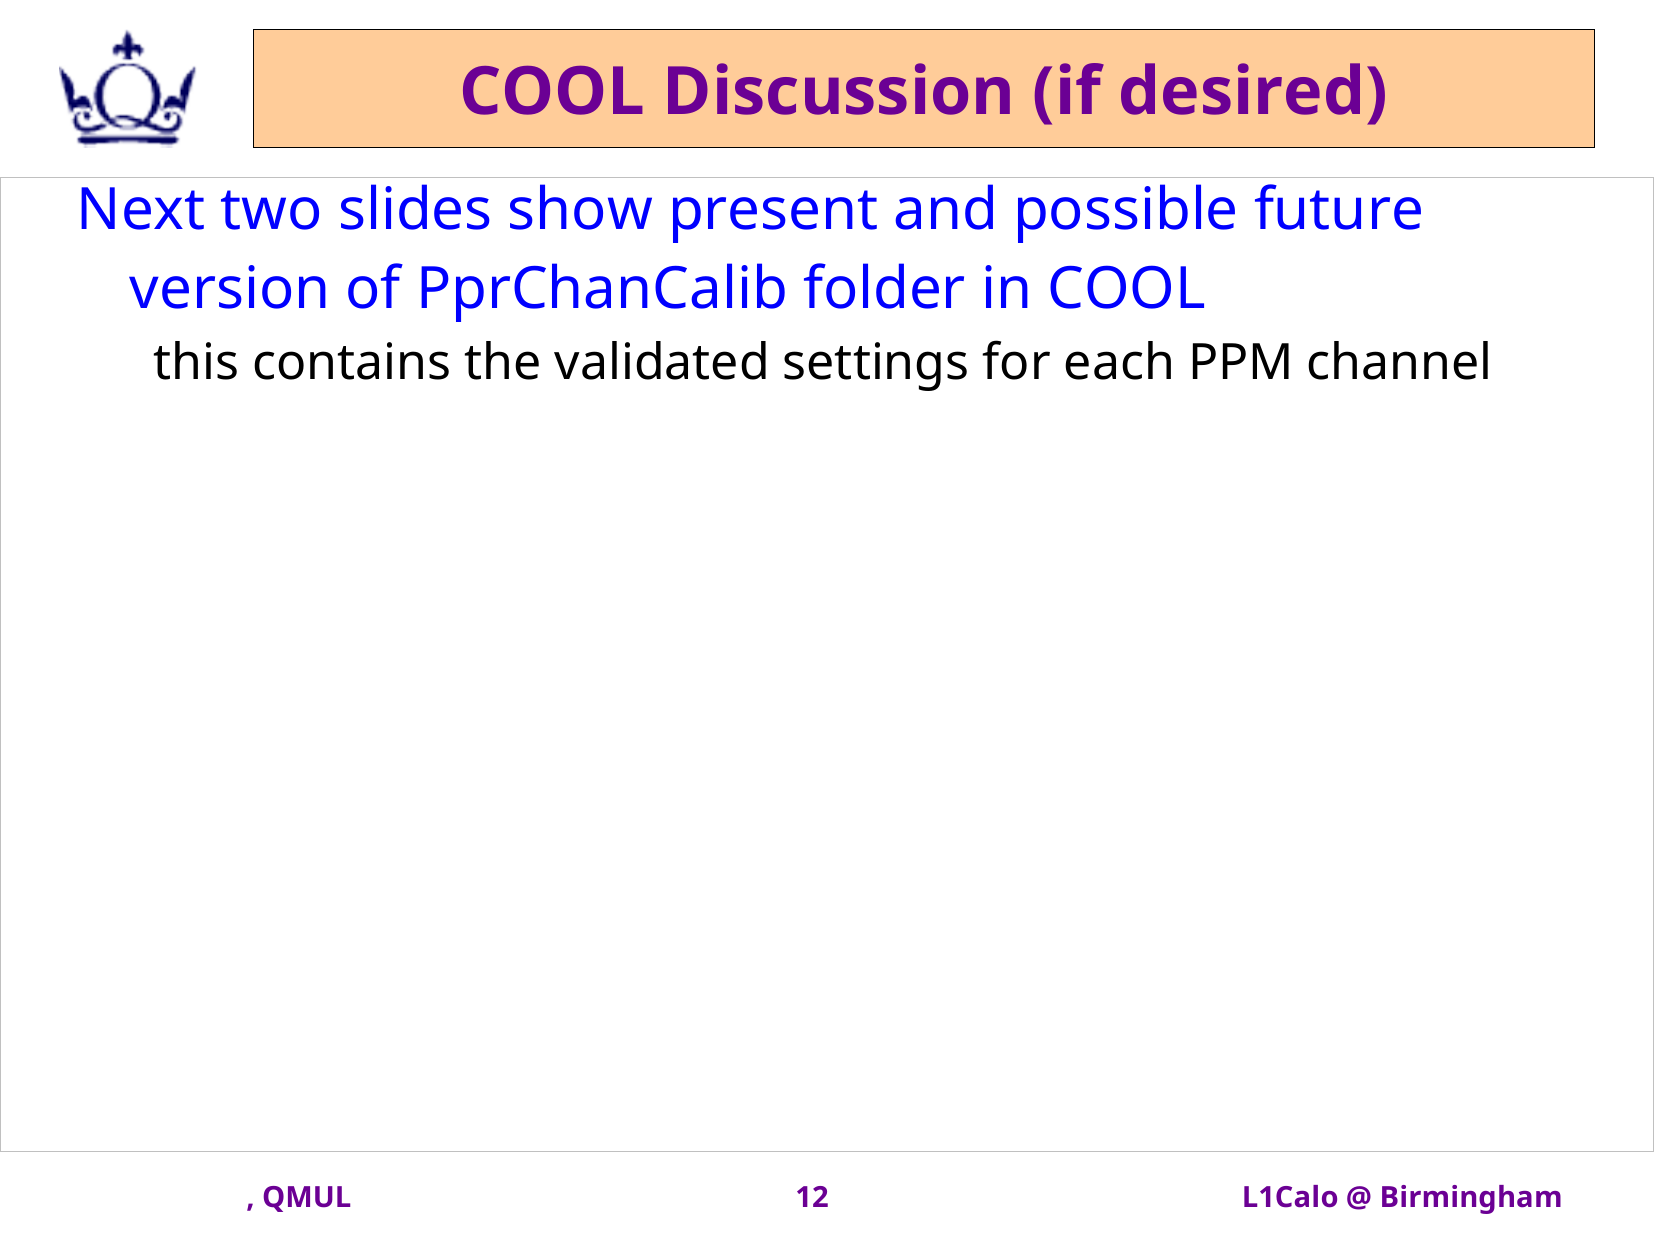

# COOL Discussion (if desired)
Next two slides show present and possible future version of PprChanCalib folder in COOL
this contains the validated settings for each PPM channel